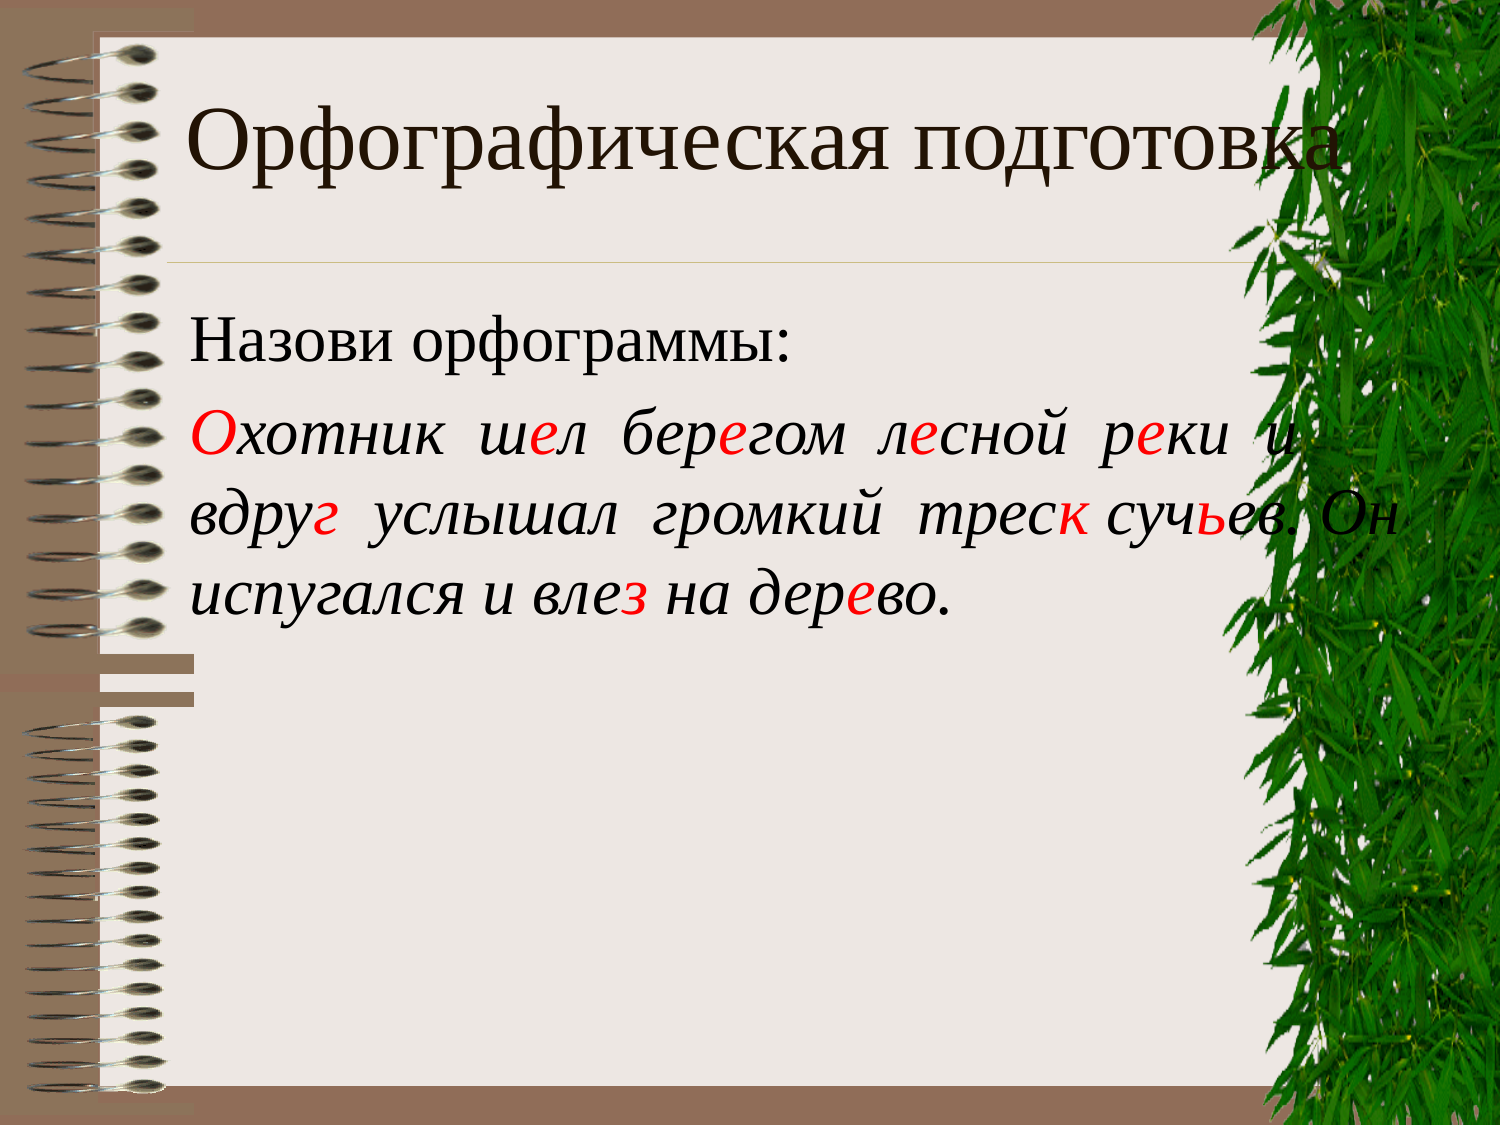

# Орфографическая подготовка
Назови орфограммы:
Охотник шел берегом лесной реки и вдруг услышал громкий треск сучьев. Он испугался и влез на дерево.